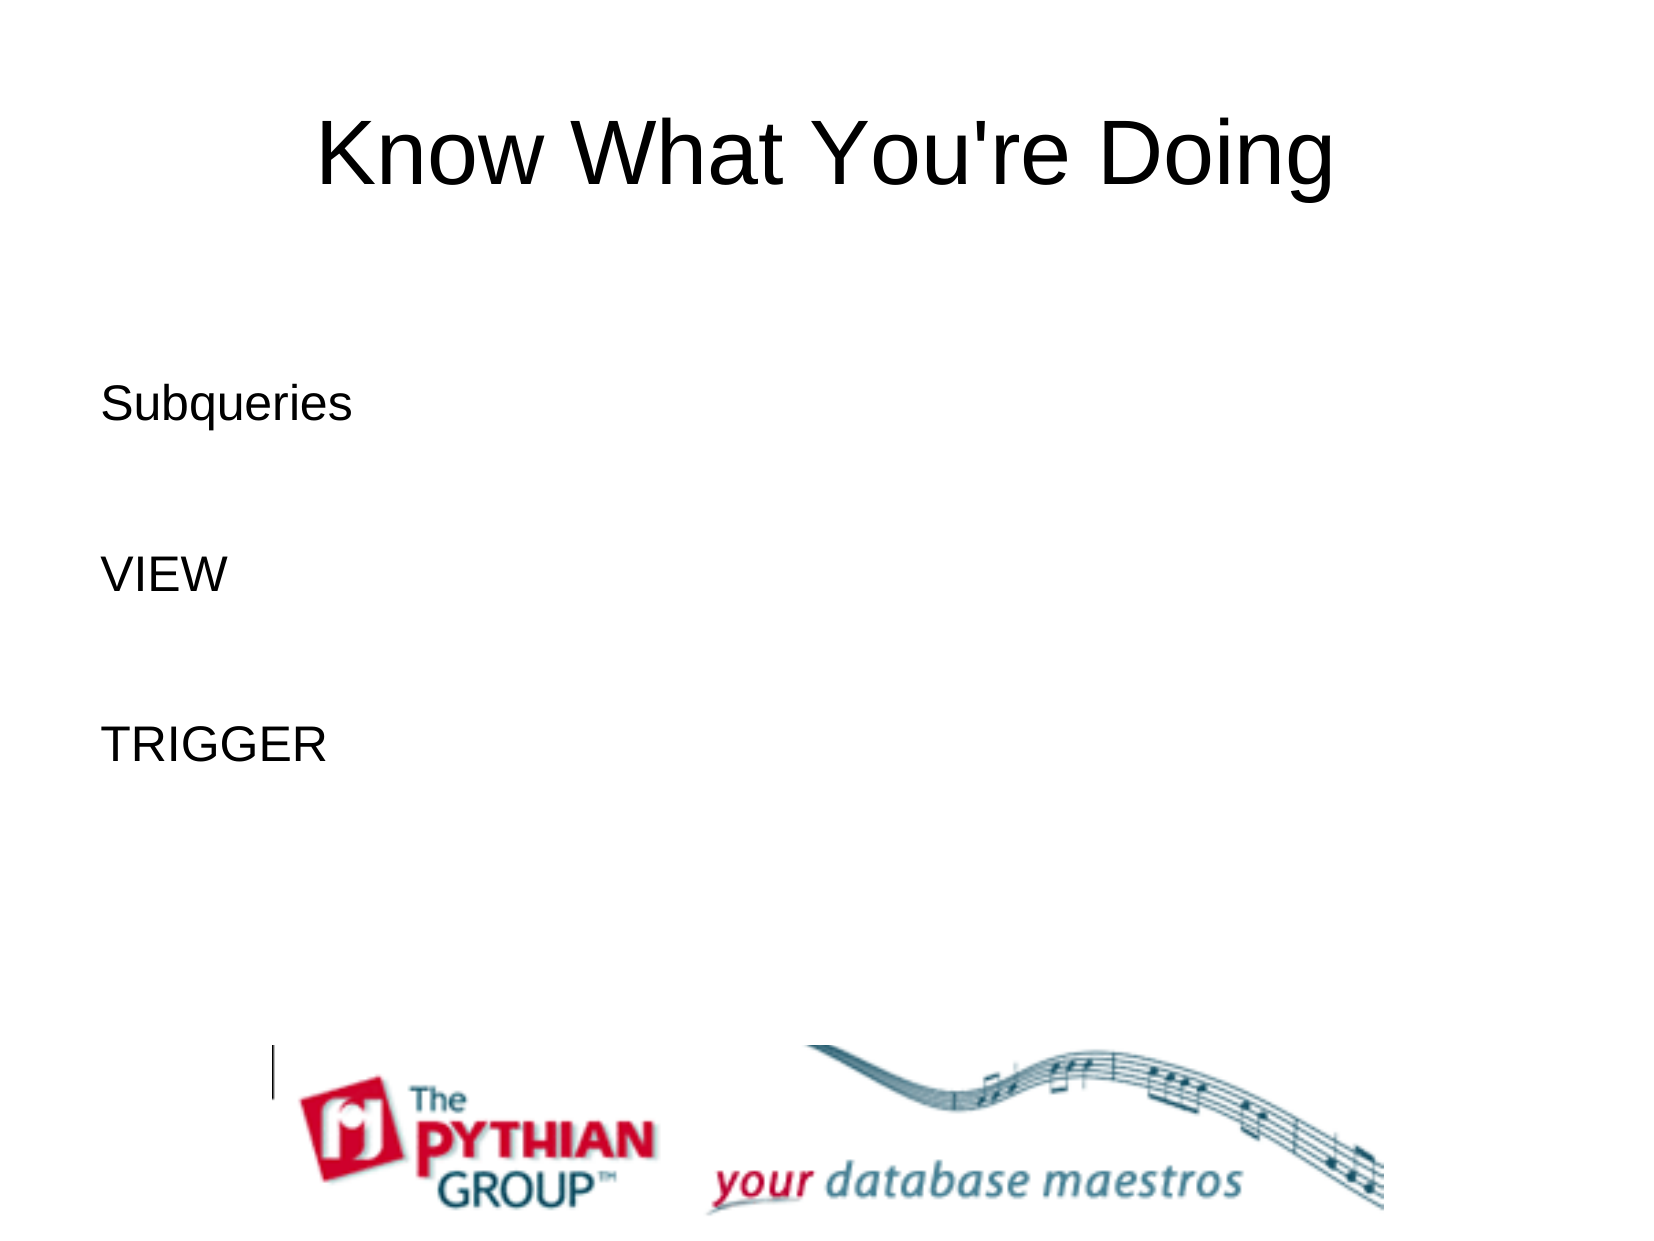

# Know What You're Doing
Subqueries
VIEW
TRIGGER